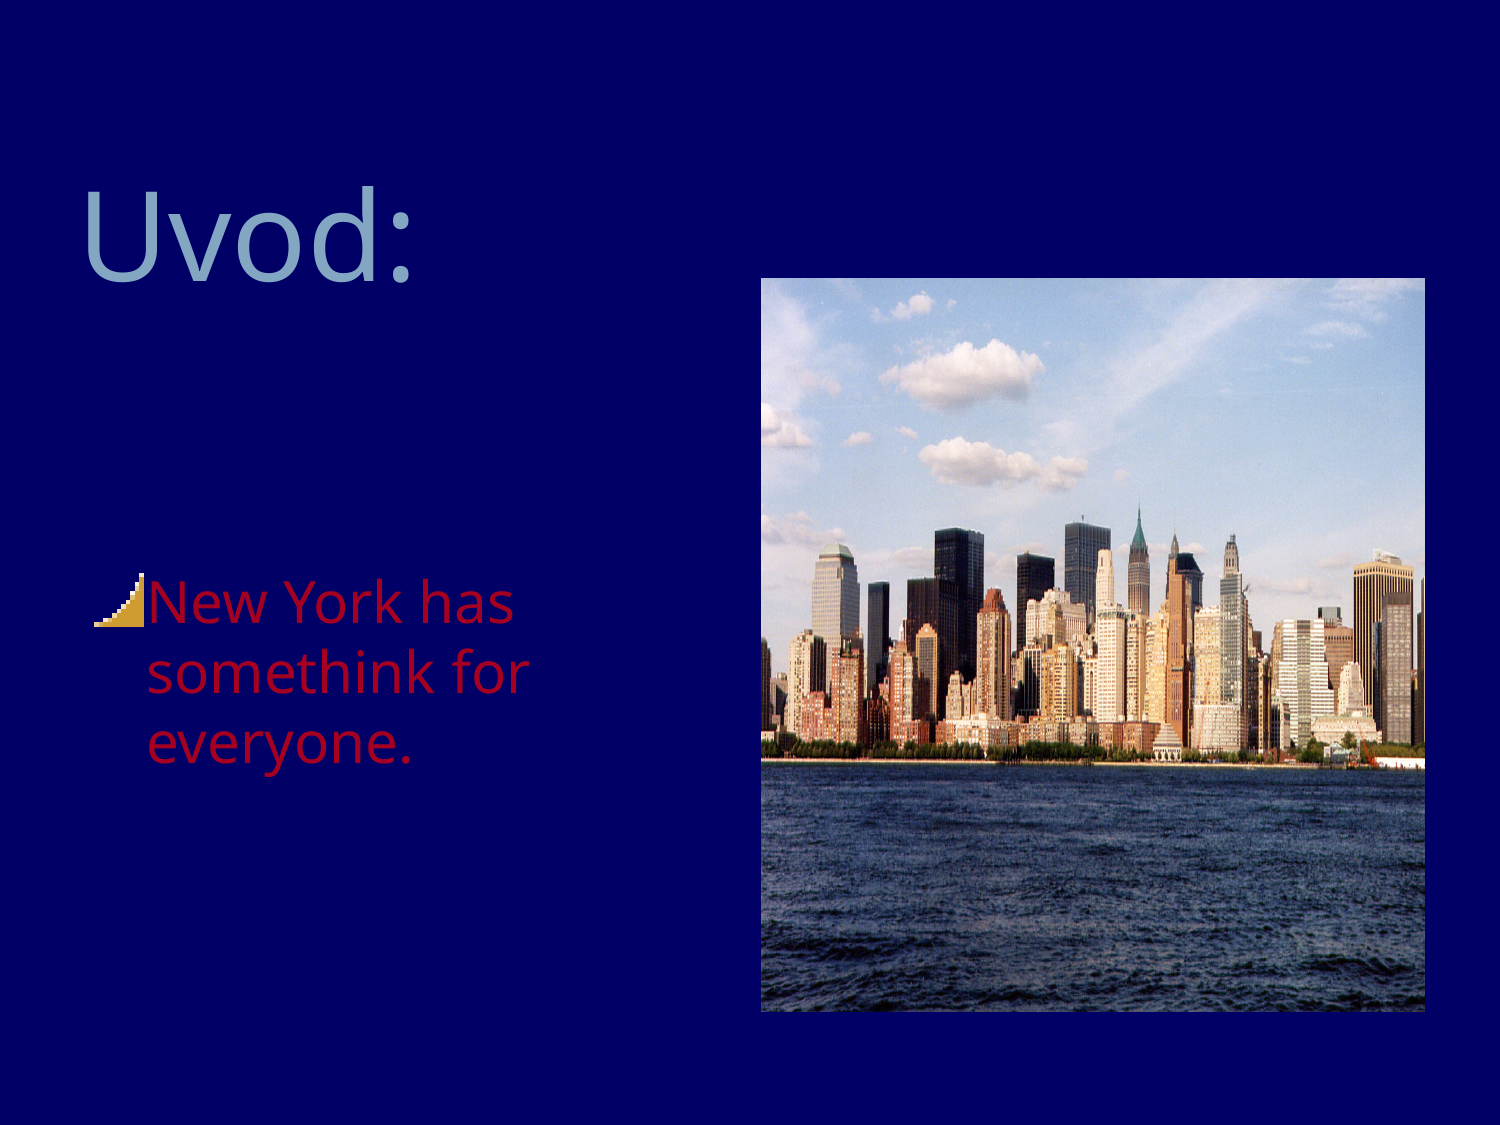

Uvod:
# New York has somethink for everyone.